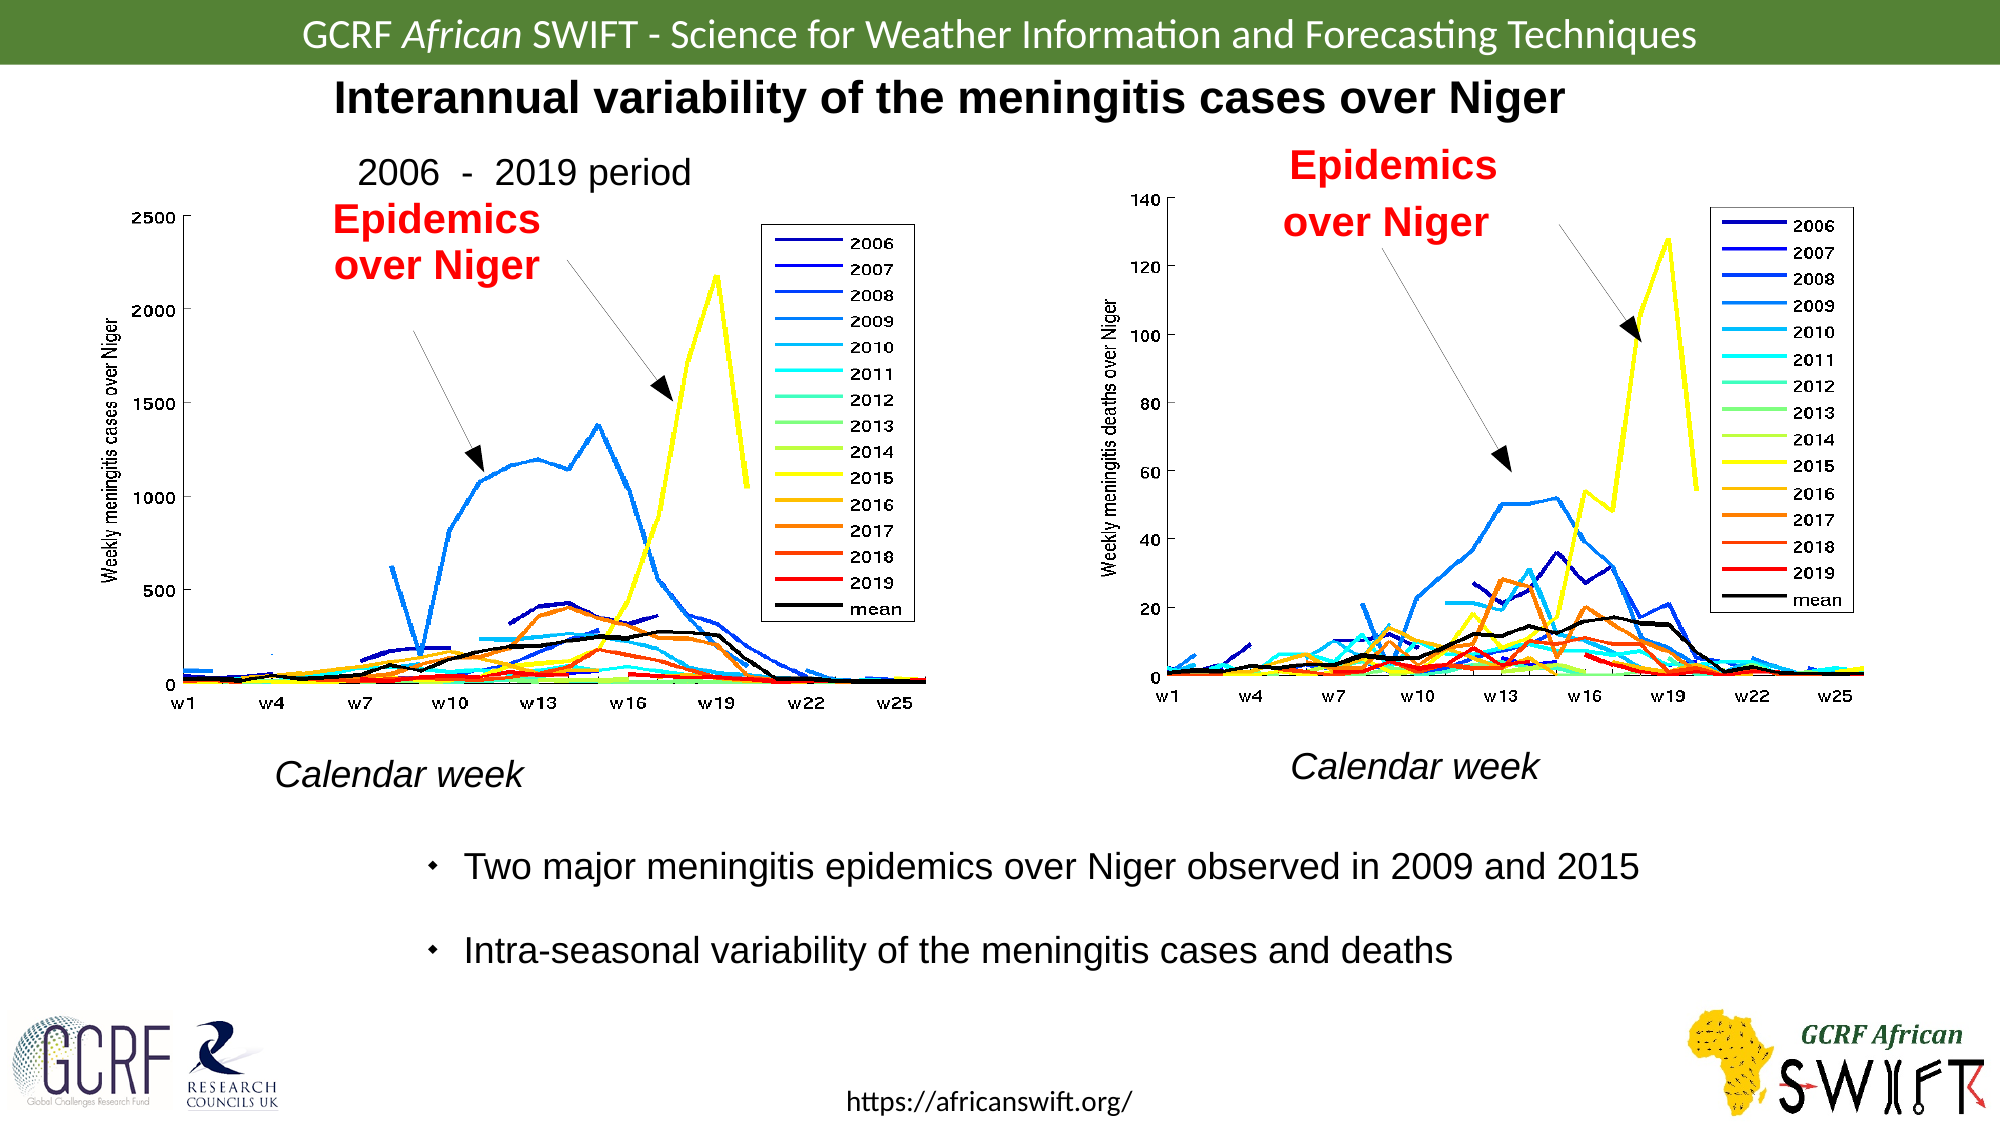

GCRF African SWIFT - Science for Weather Information and Forecasting Techniques
Interannual variability of the meningitis cases over Niger
2006 - 2019 period
Epidemics
over Niger
Epidemics
over Niger
Calendar week
Calendar week
Two major meningitis epidemics over Niger observed in 2009 and 2015
Intra-seasonal variability of the meningitis cases and deaths
https://africanswift.org/